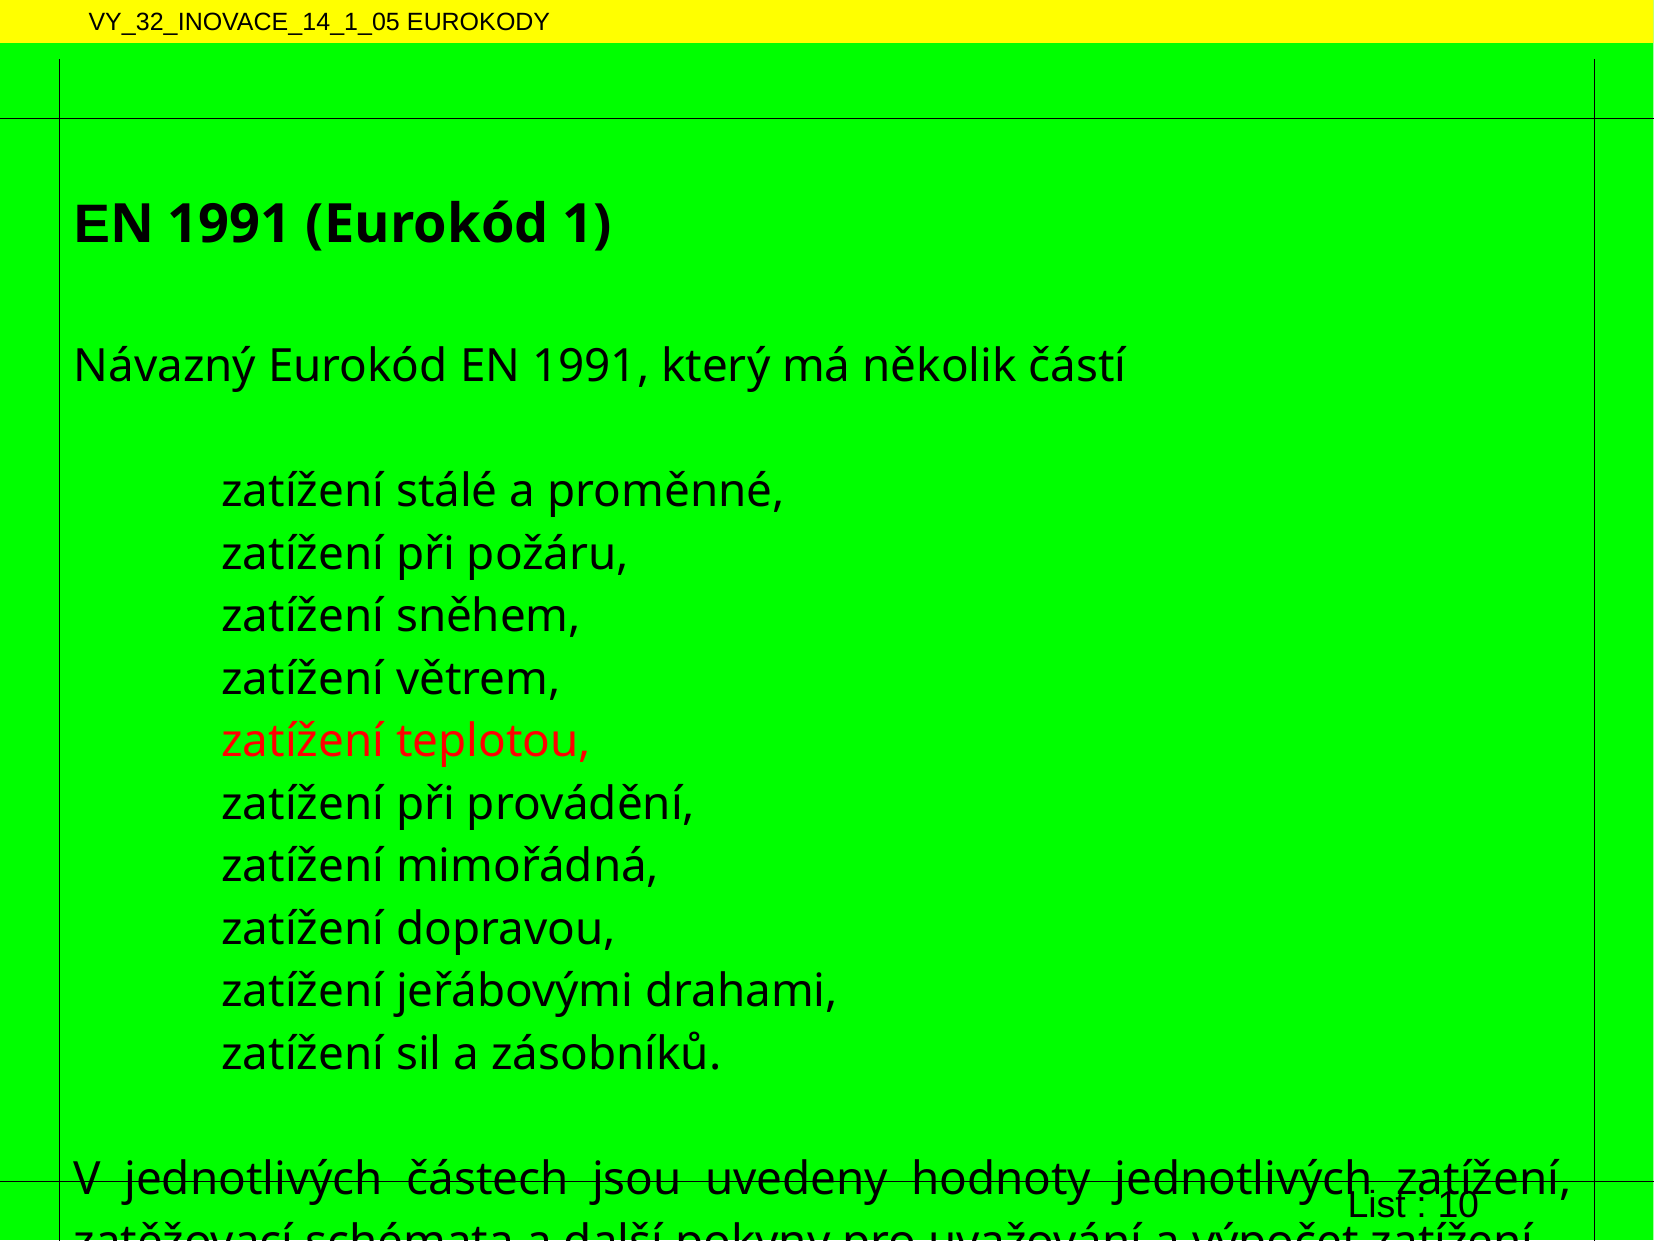

VY_32_INOVACE_14_1_05 EUROKODY
EN 1991 (Eurokód 1)
Návazný Eurokód EN 1991, který má několik částí
		zatížení stálé a proměnné,
		zatížení při požáru,
		zatížení sněhem,
		zatížení větrem,
		zatížení teplotou,
		zatížení při provádění,
		zatížení mimořádná,
		zatížení dopravou,
		zatížení jeřábovými drahami,
		zatížení sil a zásobníků.
V jednotlivých částech jsou uvedeny hodnoty jednotlivých zatížení, zatěžovací schémata a další pokyny pro uvažování a výpočet zatížení.
List :